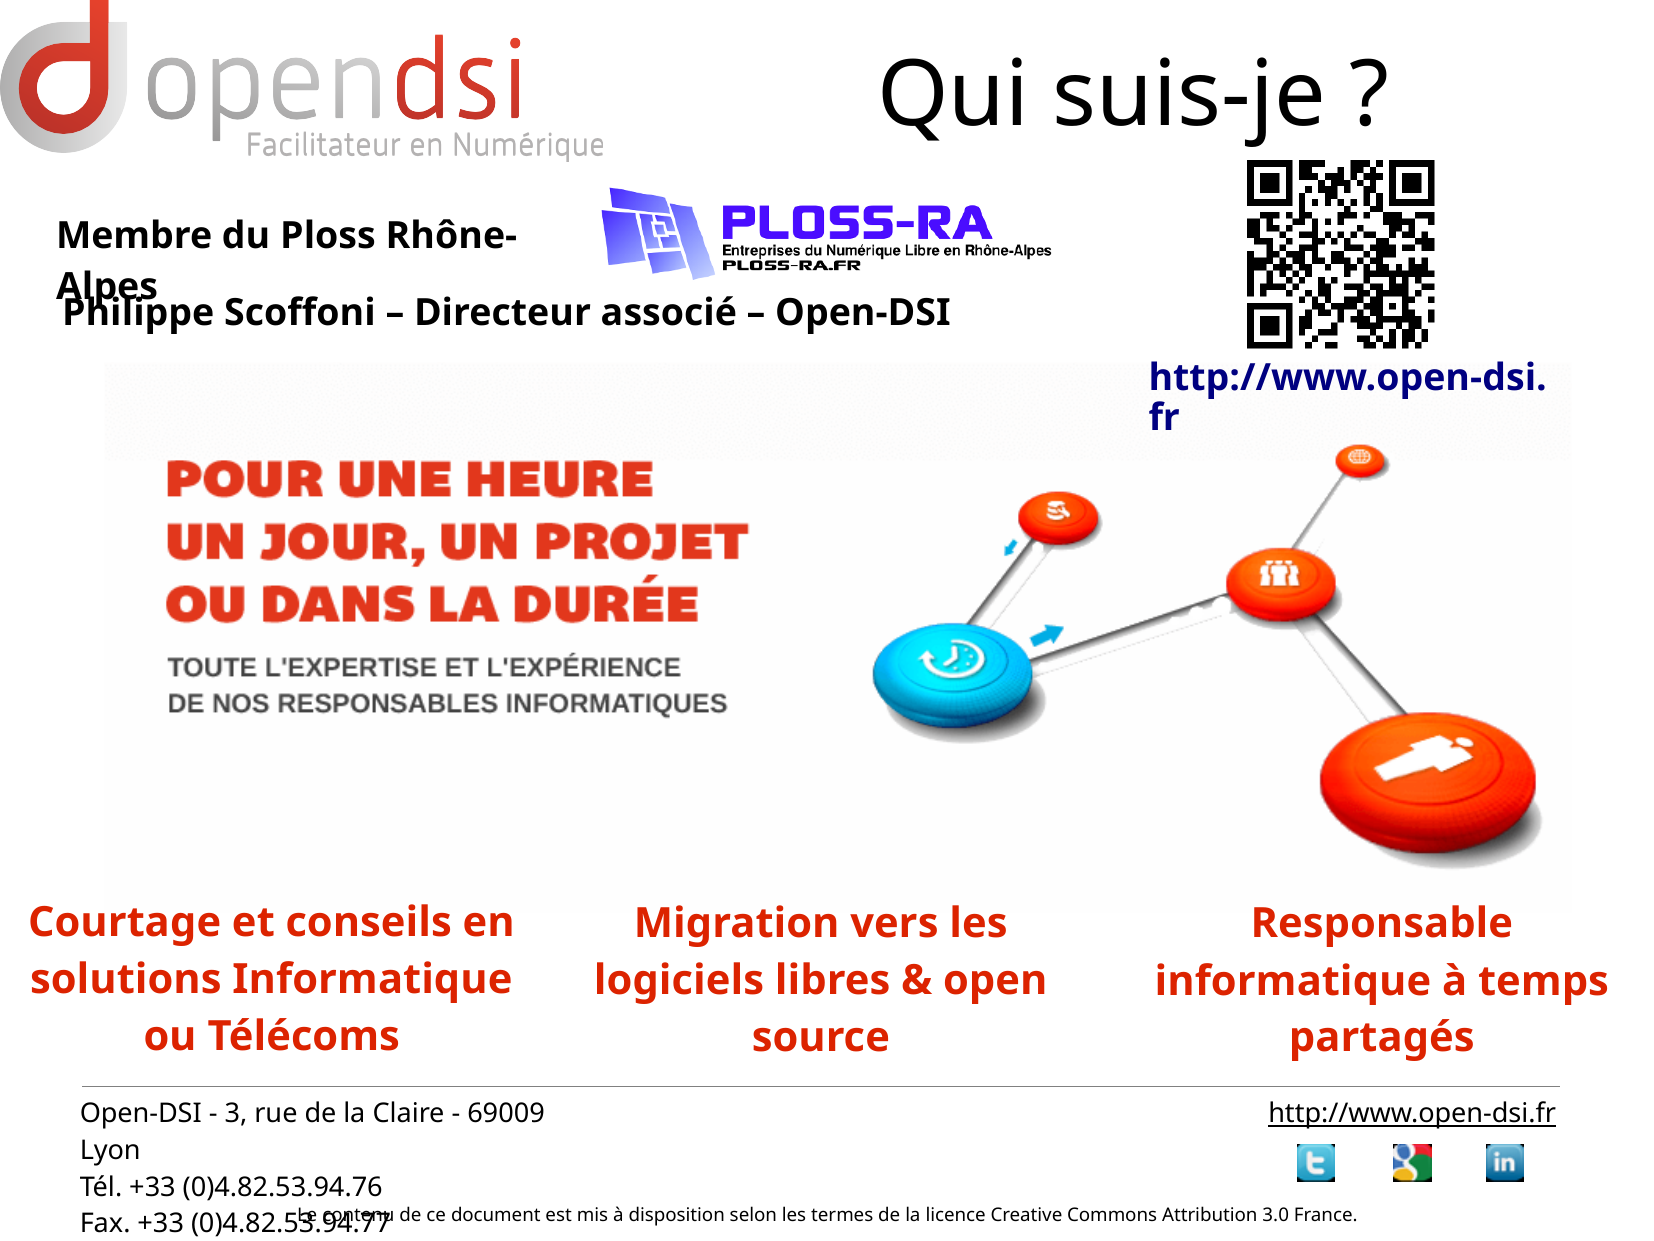

# Qui suis-je ?
Membre du Ploss Rhône-Alpes
Philippe Scoffoni – Directeur associé – Open-DSI
http://www.open-dsi.fr
Courtage et conseils en solutions Informatique ou Télécoms
Migration vers les logiciels libres & open source
Responsable informatique à temps partagés